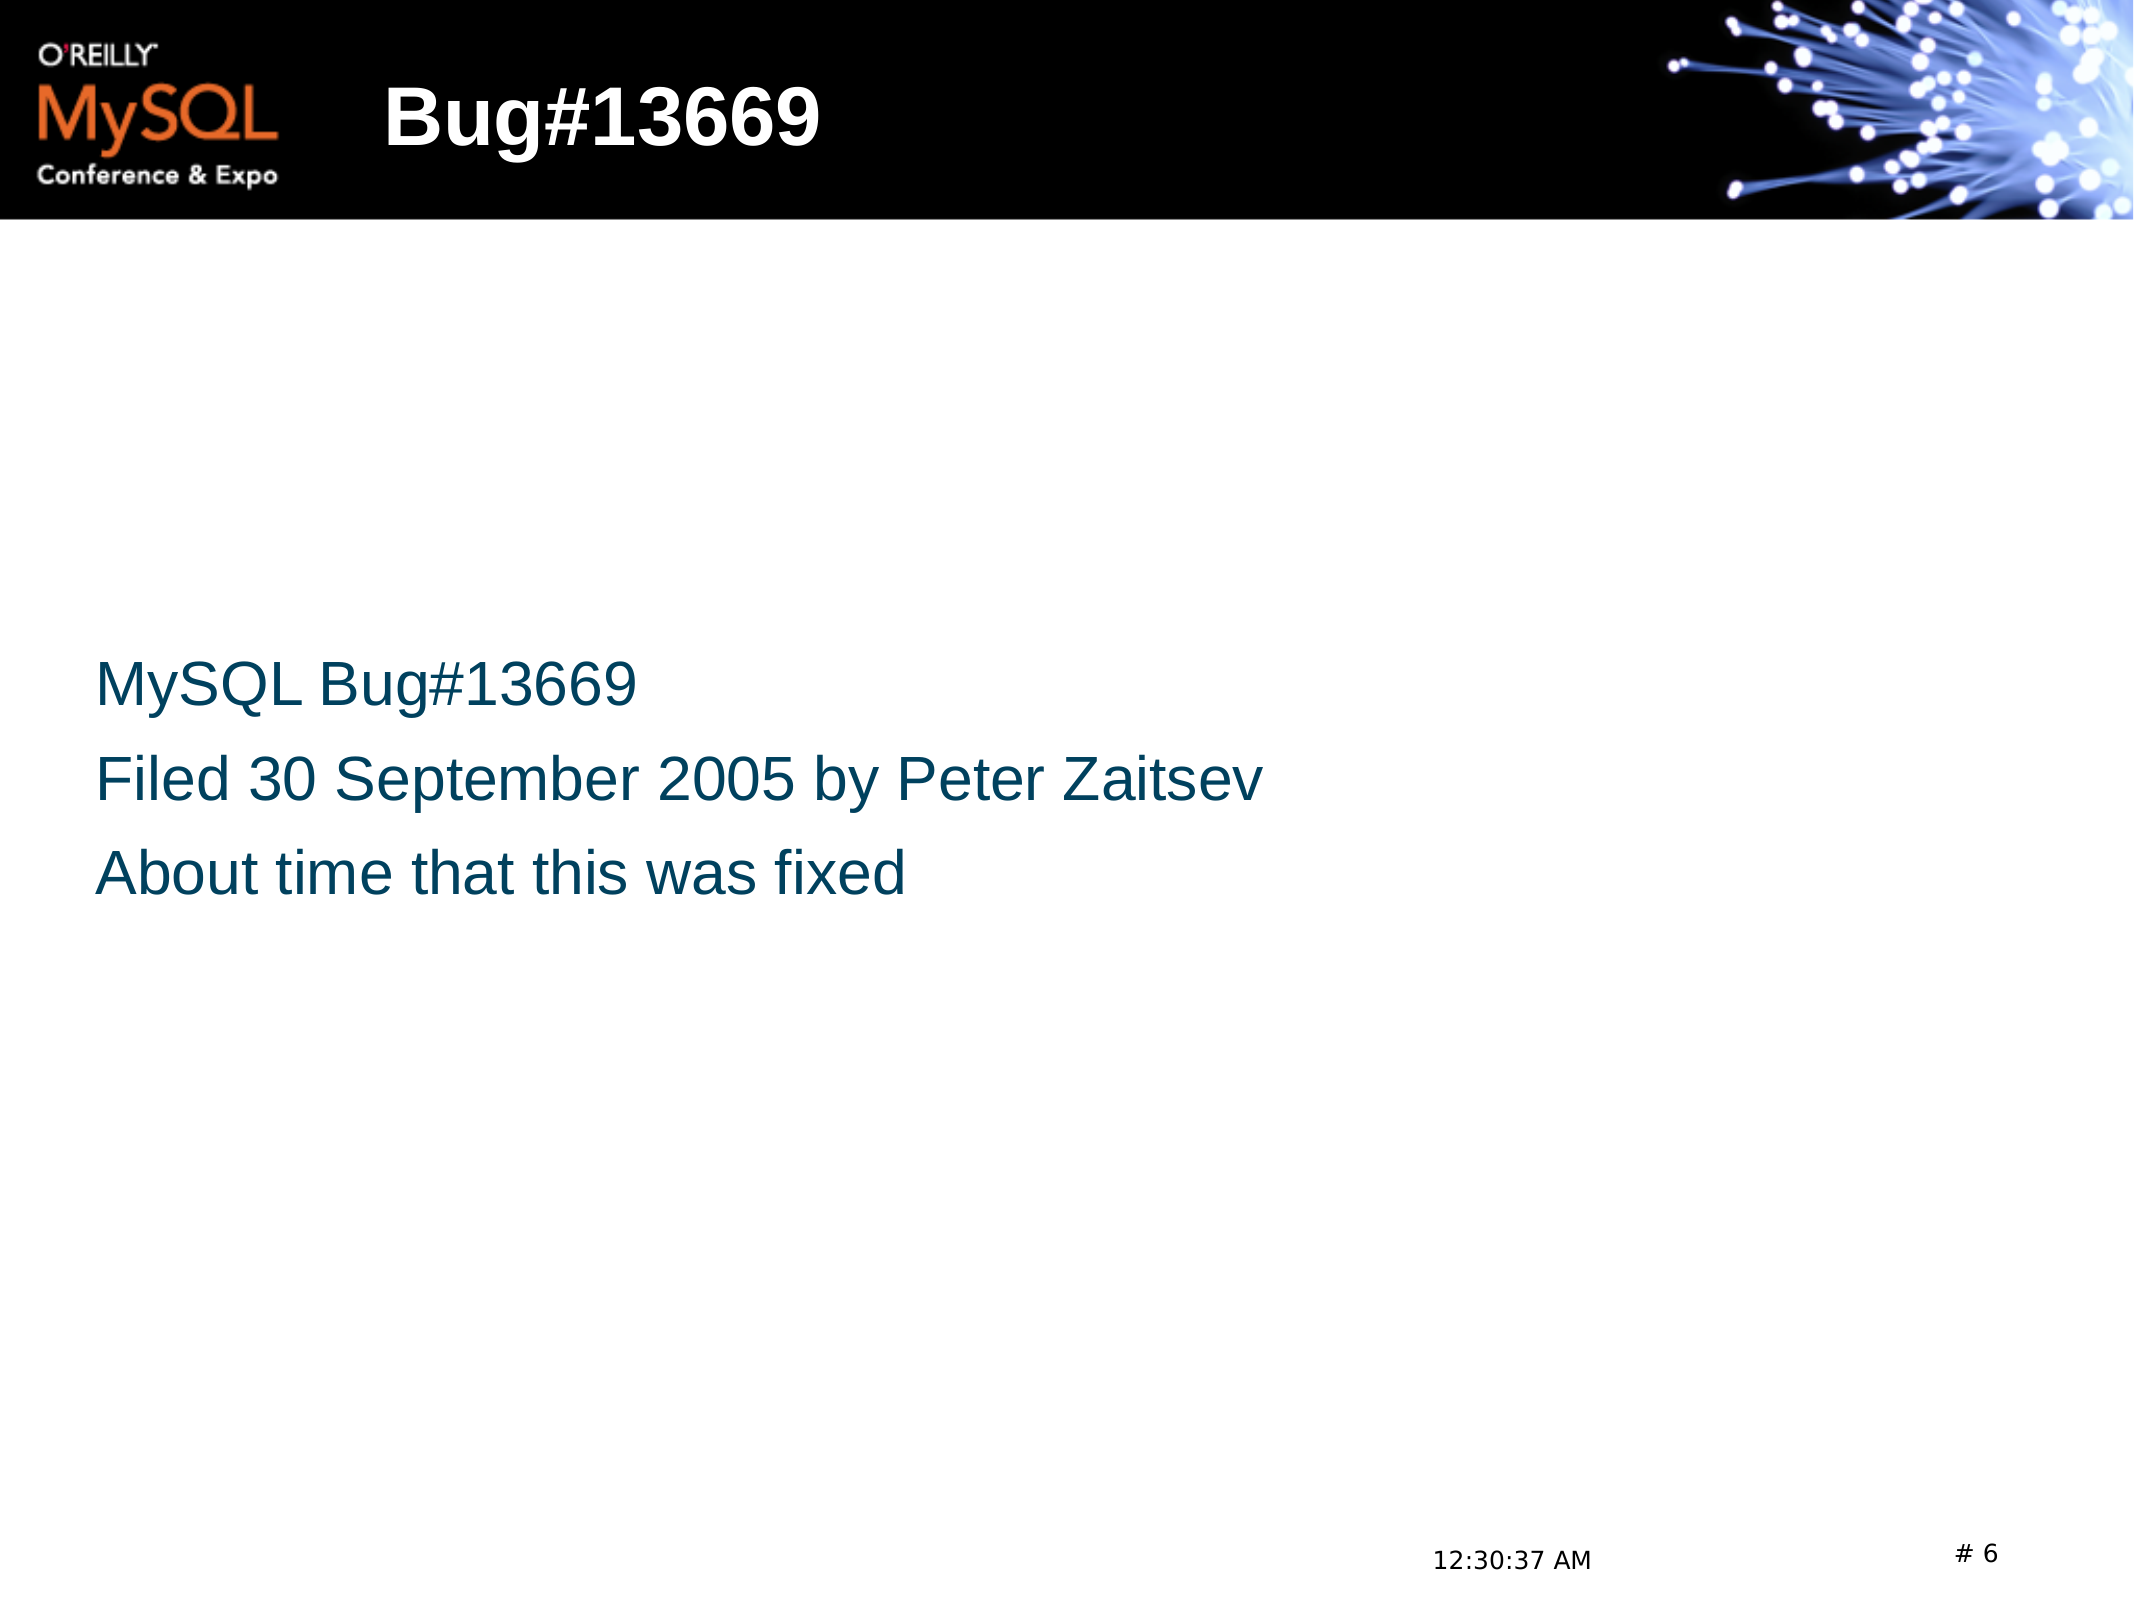

# Bug#13669
MySQL Bug#13669
Filed 30 September 2005 by Peter Zaitsev
About time that this was fixed